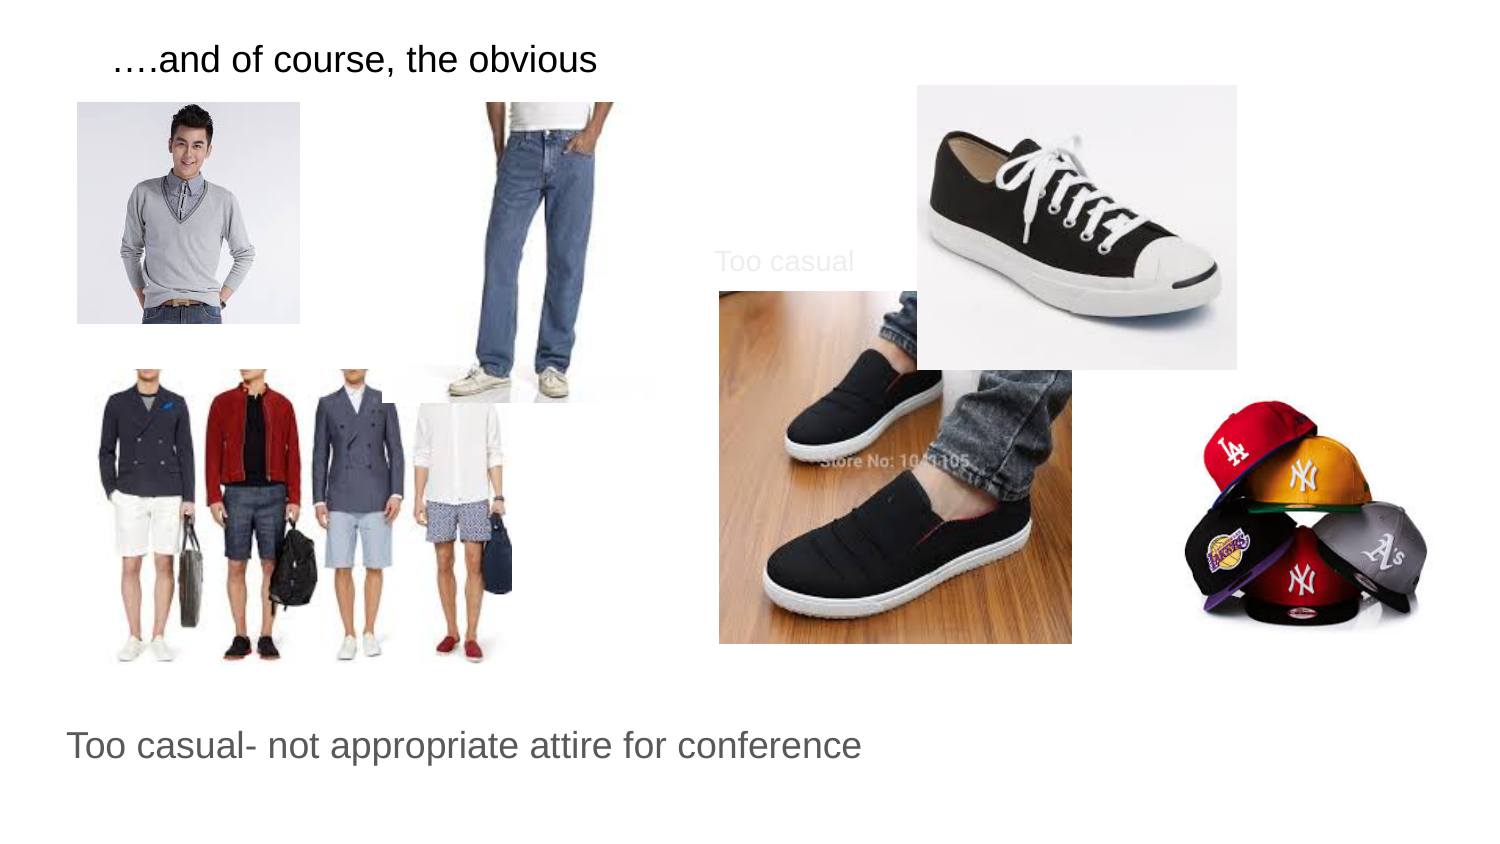

….and of course, the obvious
Too casual
# Too casual- not appropriate attire for conference